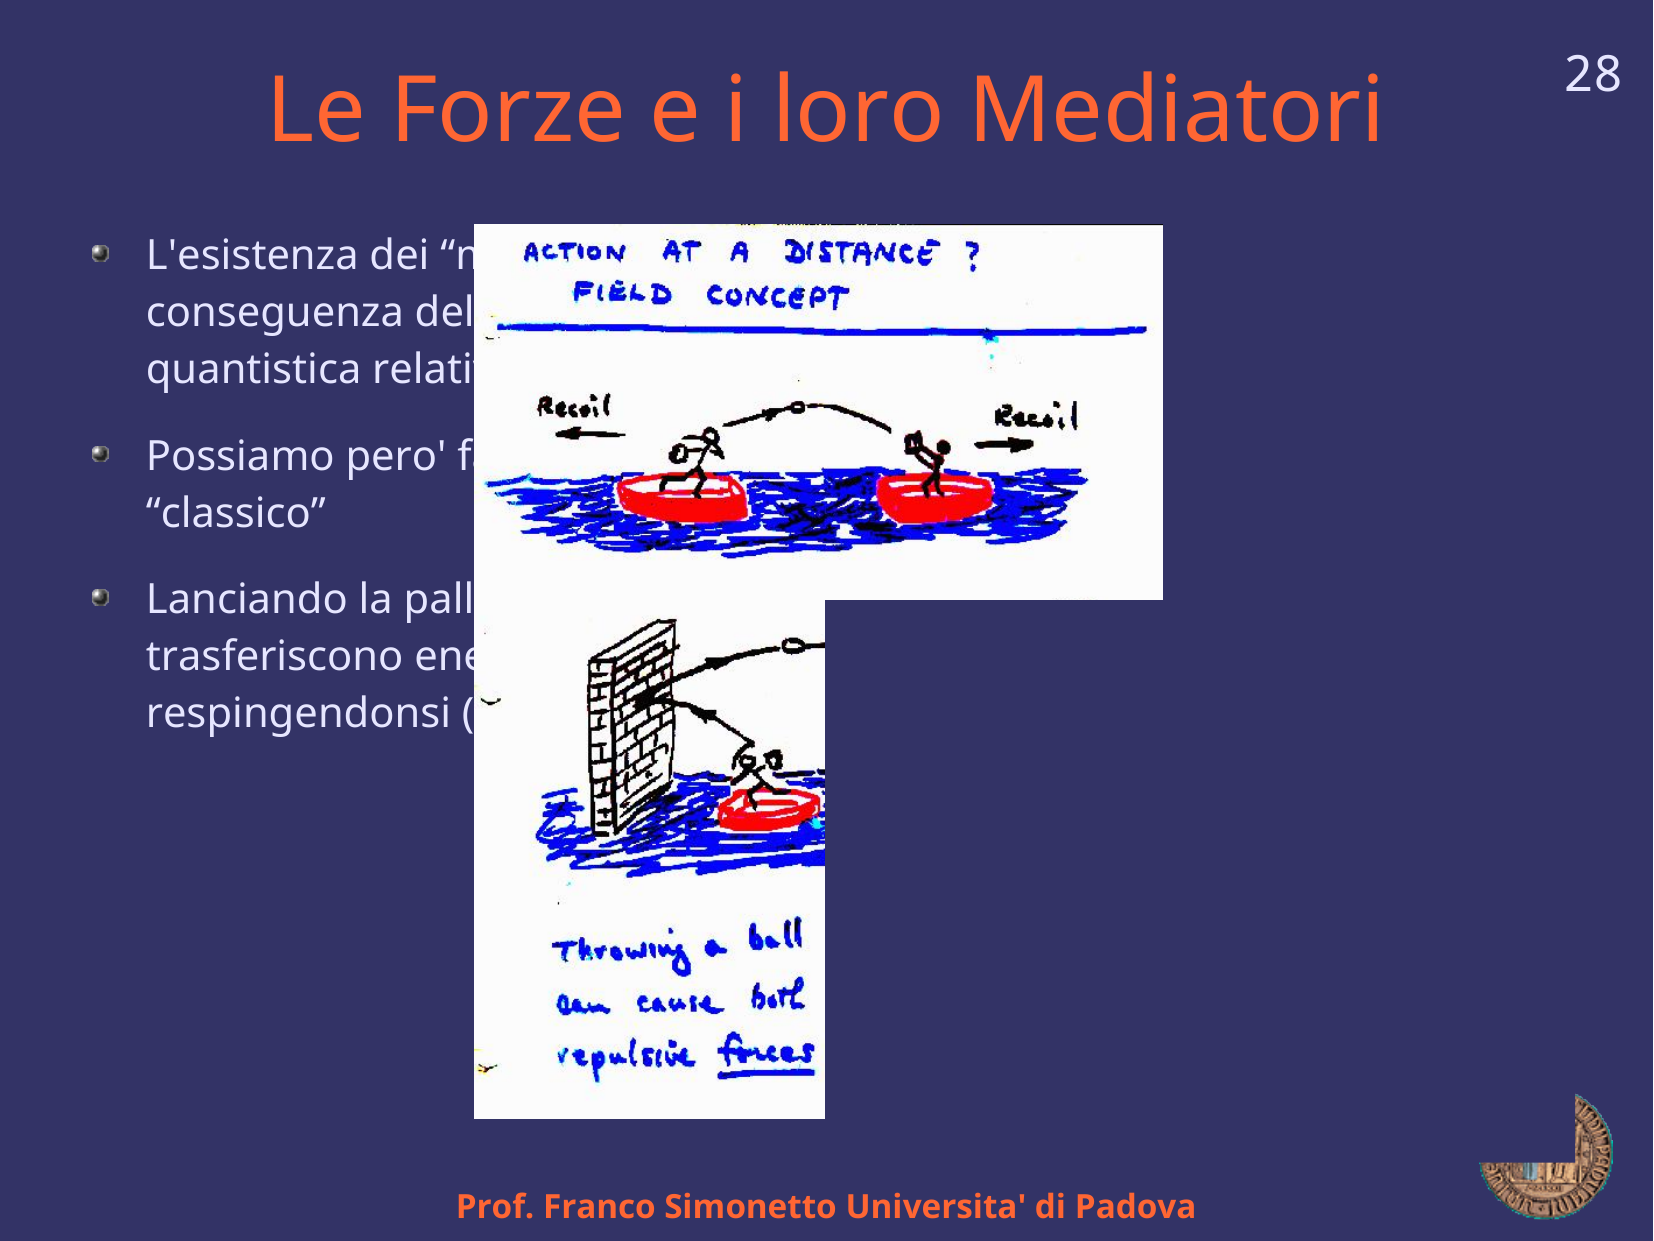

28
# Le Forze e i loro Mediatori
L'esistenza dei “mediatori” e' una conseguenza della meccanica quantistica relativistiva
Possiamo pero' fare un esempio “classico”
Lanciando la palla le due barche trasferiscono energia l'un l'altra, respingendonsi (forze repulsive)